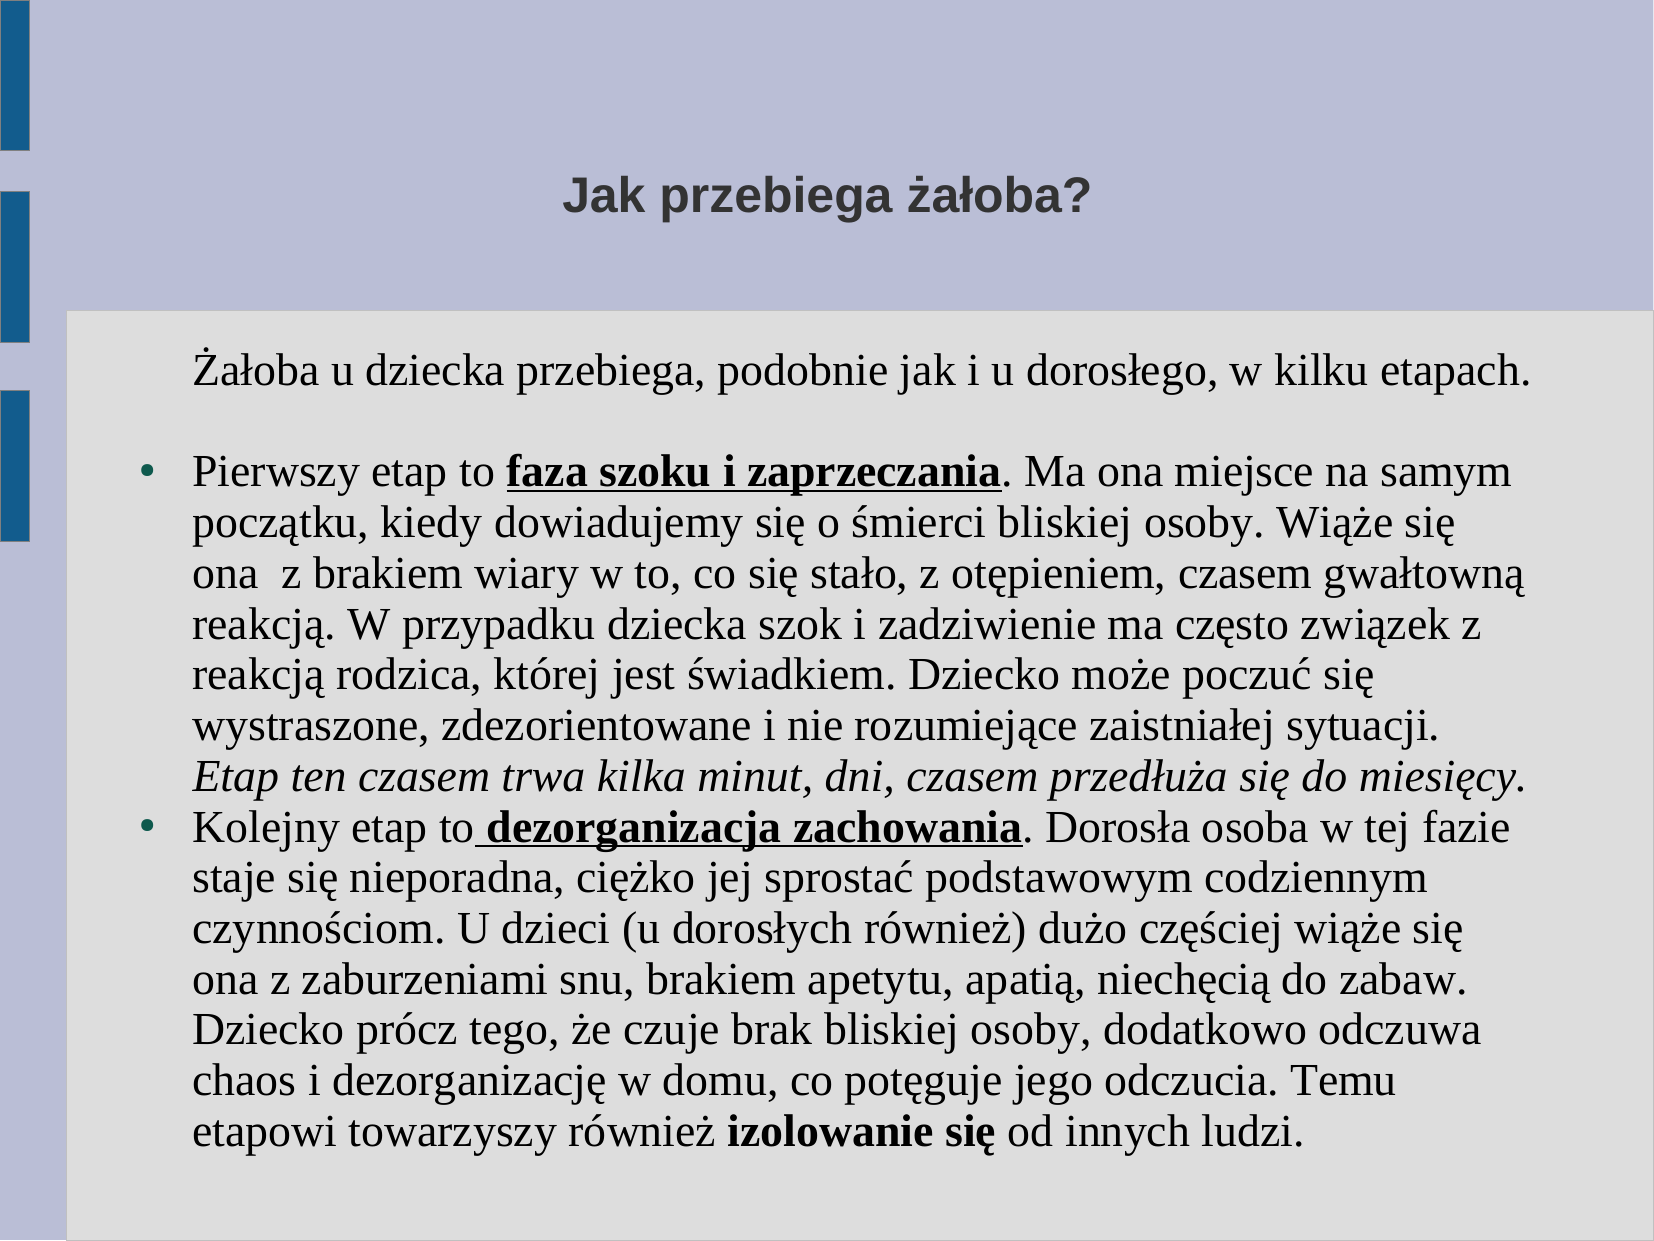

# Jak przebiega żałoba?
Żałoba u dziecka przebiega, podobnie jak i u dorosłego, w kilku etapach.
Pierwszy etap to faza szoku i zaprzeczania. Ma ona miejsce na samym początku, kiedy dowiadujemy się o śmierci bliskiej osoby. Wiąże się ona z brakiem wiary w to, co się stało, z otępieniem, czasem gwałtowną reakcją. W przypadku dziecka szok i zadziwienie ma często związek z reakcją rodzica, której jest świadkiem. Dziecko może poczuć się wystraszone, zdezorientowane i nie rozumiejące zaistniałej sytuacji. Etap ten czasem trwa kilka minut, dni, czasem przedłuża się do miesięcy.
Kolejny etap to dezorganizacja zachowania. Dorosła osoba w tej fazie staje się nieporadna, ciężko jej sprostać podstawowym codziennym czynnościom. U dzieci (u dorosłych również) dużo częściej wiąże się ona z zaburzeniami snu, brakiem apetytu, apatią, niechęcią do zabaw. Dziecko prócz tego, że czuje brak bliskiej osoby, dodatkowo odczuwa chaos i dezorganizację w domu, co potęguje jego odczucia. Temu etapowi towarzyszy również izolowanie się od innych ludzi.